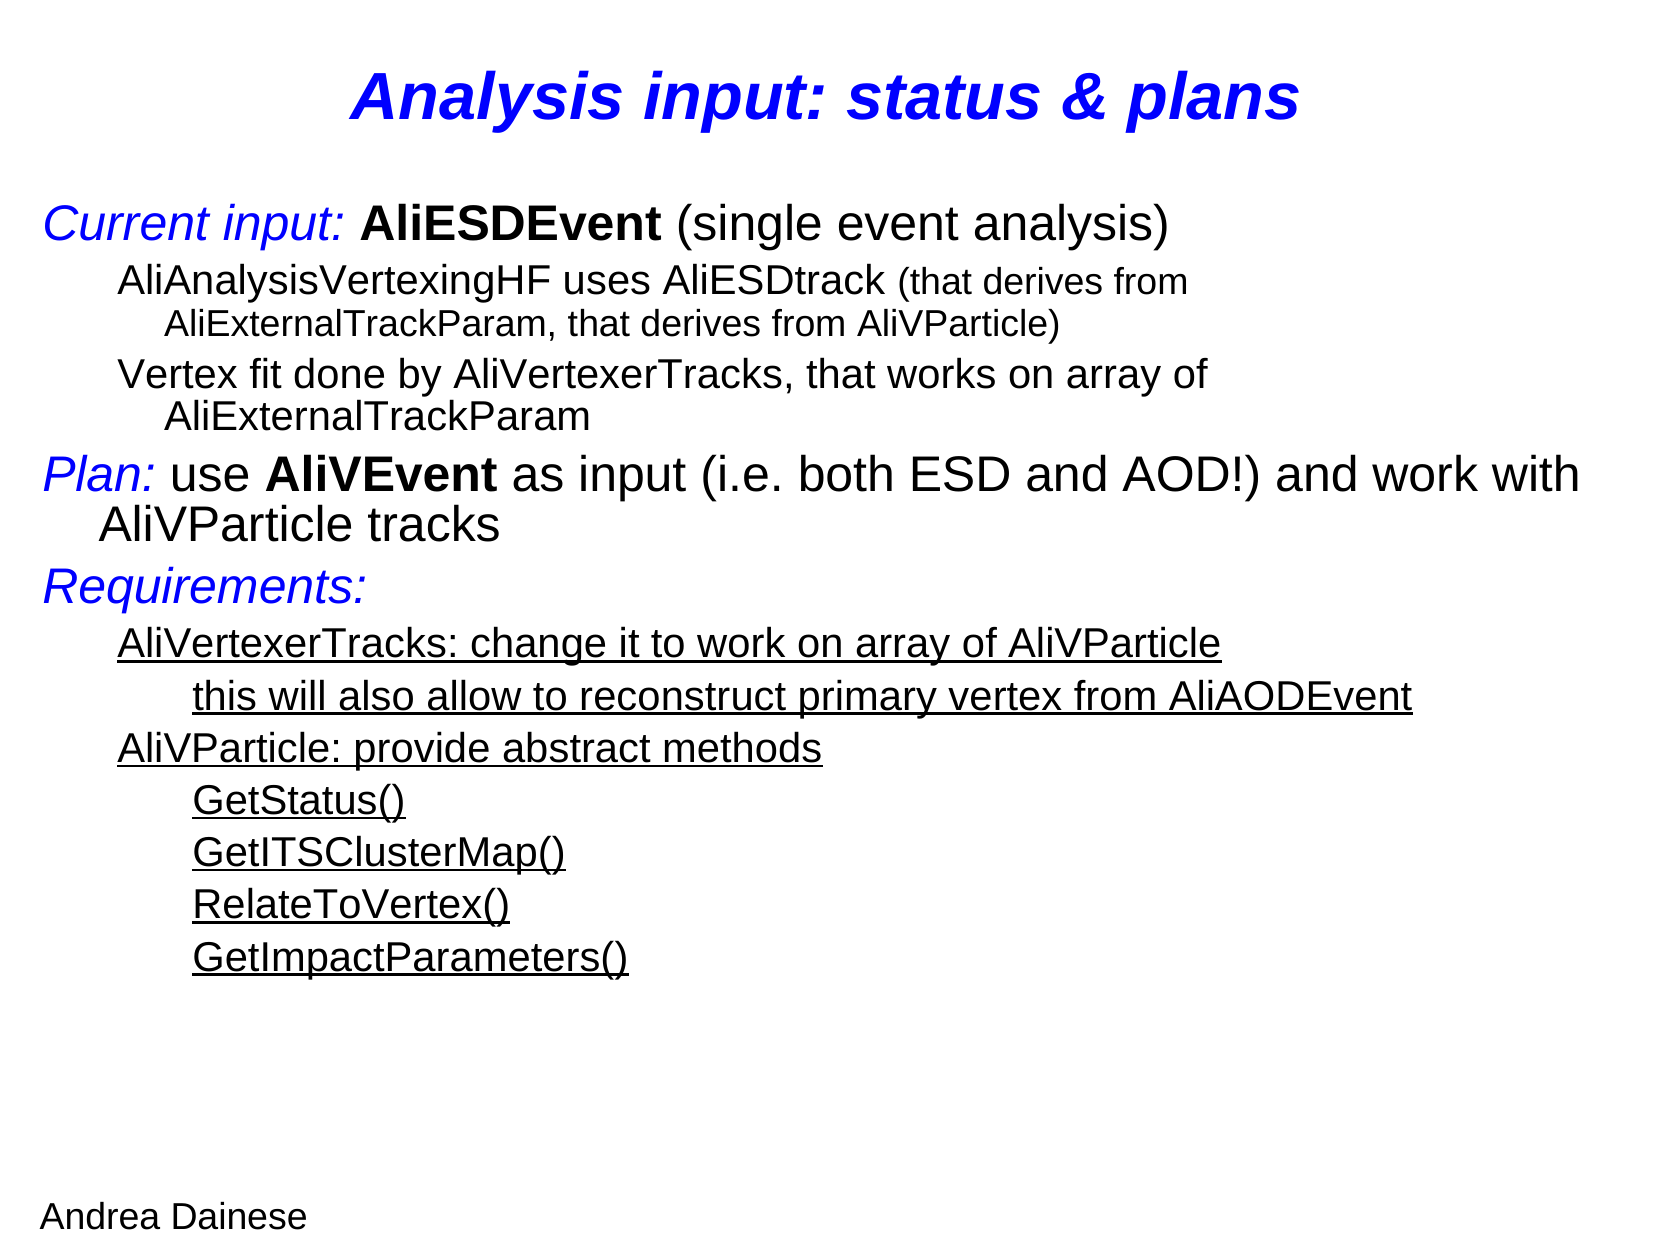

# Analysis input: status & plans
Current input: AliESDEvent (single event analysis)
AliAnalysisVertexingHF uses AliESDtrack (that derives from AliExternalTrackParam, that derives from AliVParticle)
Vertex fit done by AliVertexerTracks, that works on array of AliExternalTrackParam
Plan: use AliVEvent as input (i.e. both ESD and AOD!) and work with AliVParticle tracks
Requirements:
AliVertexerTracks: change it to work on array of AliVParticle
this will also allow to reconstruct primary vertex from AliAODEvent
AliVParticle: provide abstract methods
GetStatus()
GetITSClusterMap()
RelateToVertex()
GetImpactParameters()
Andrea Dainese